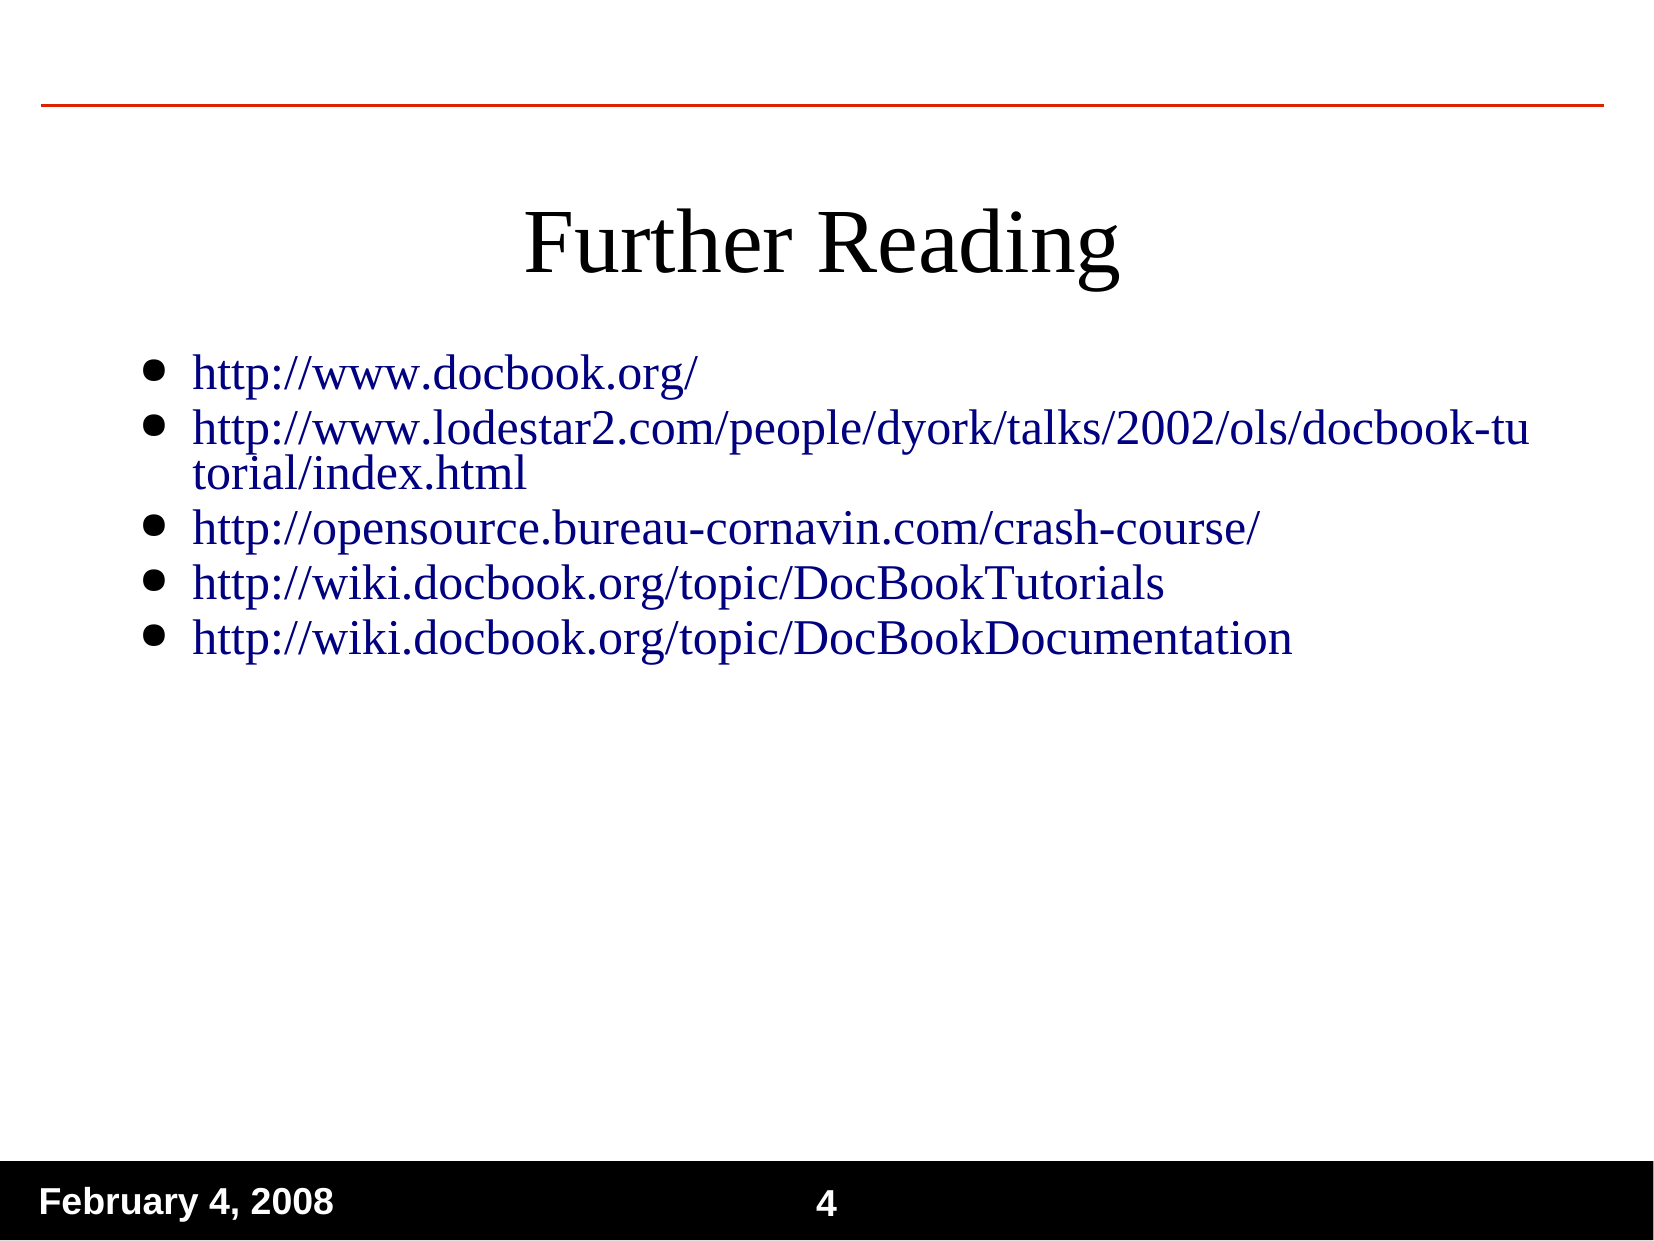

# Further Reading
http://www.docbook.org/
http://www.lodestar2.com/people/dyork/talks/2002/ols/docbook-tutorial/index.html
http://opensource.bureau-cornavin.com/crash-course/
http://wiki.docbook.org/topic/DocBookTutorials
http://wiki.docbook.org/topic/DocBookDocumentation